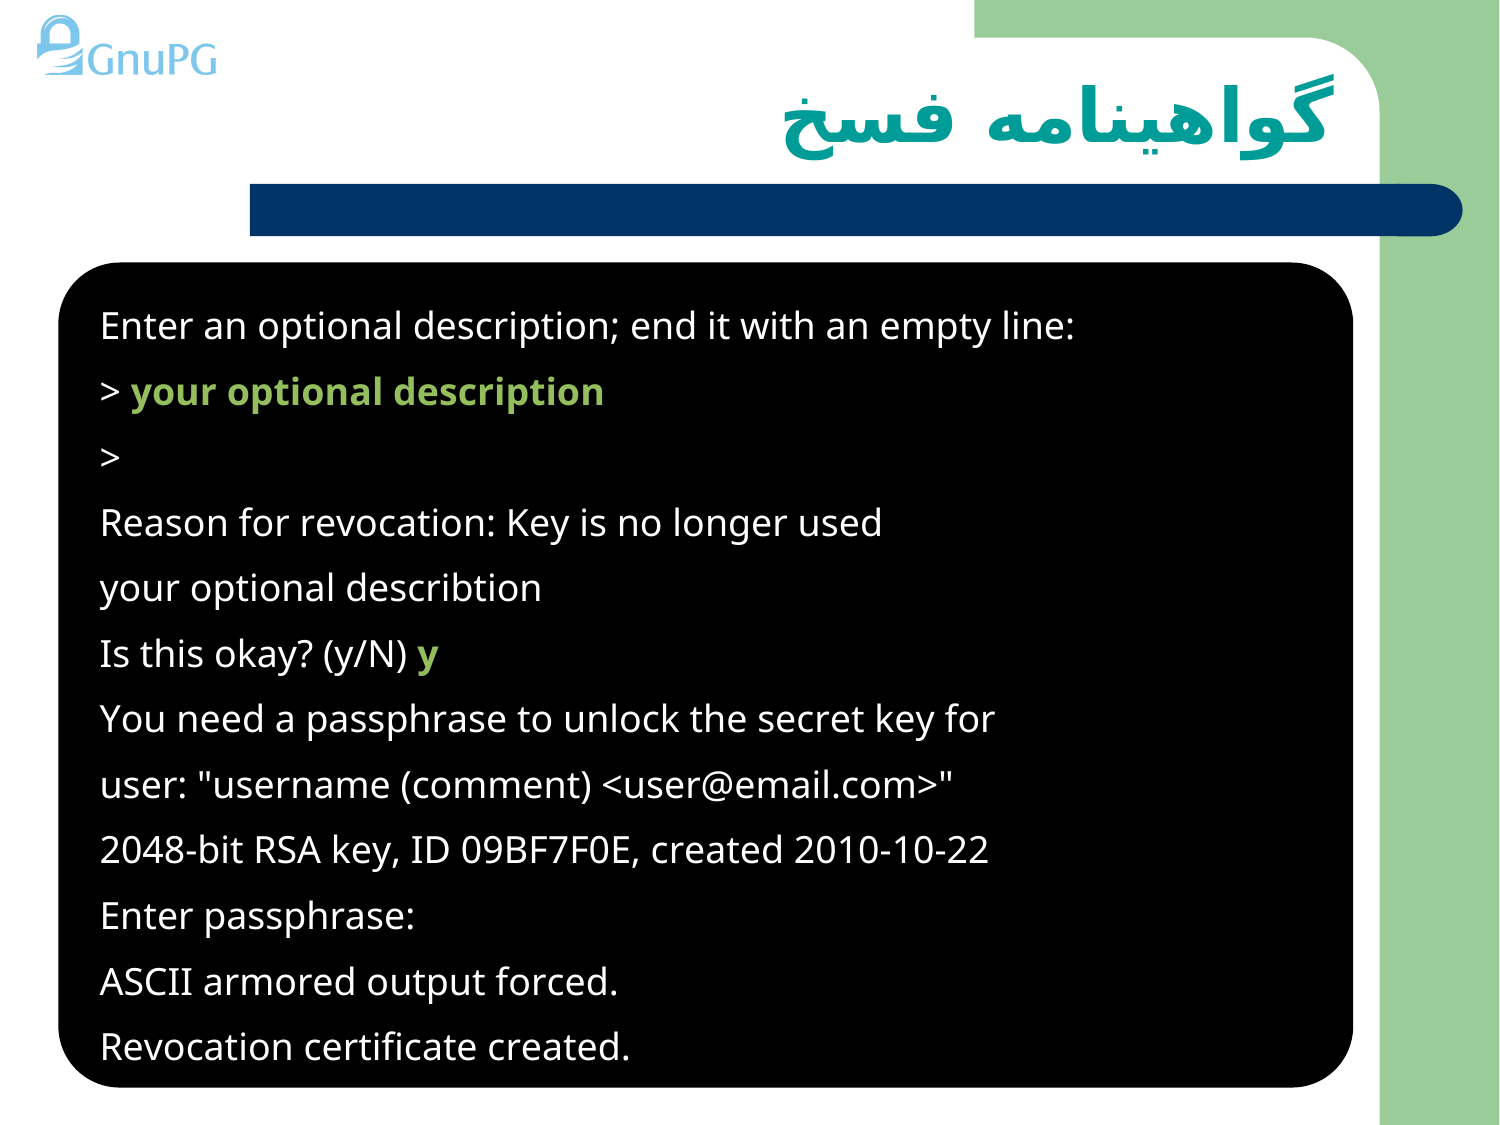

# گواهینامه فسخ
Enter an optional description; end it with an empty line:
> your optional description
>
Reason for revocation: Key is no longer used
your optional describtion
Is this okay? (y/N) y
You need a passphrase to unlock the secret key for
user: "username (comment) <user@email.com>"
2048-bit RSA key, ID 09BF7F0E, created 2010-10-22
Enter passphrase:
ASCII armored output forced.
Revocation certificate created.